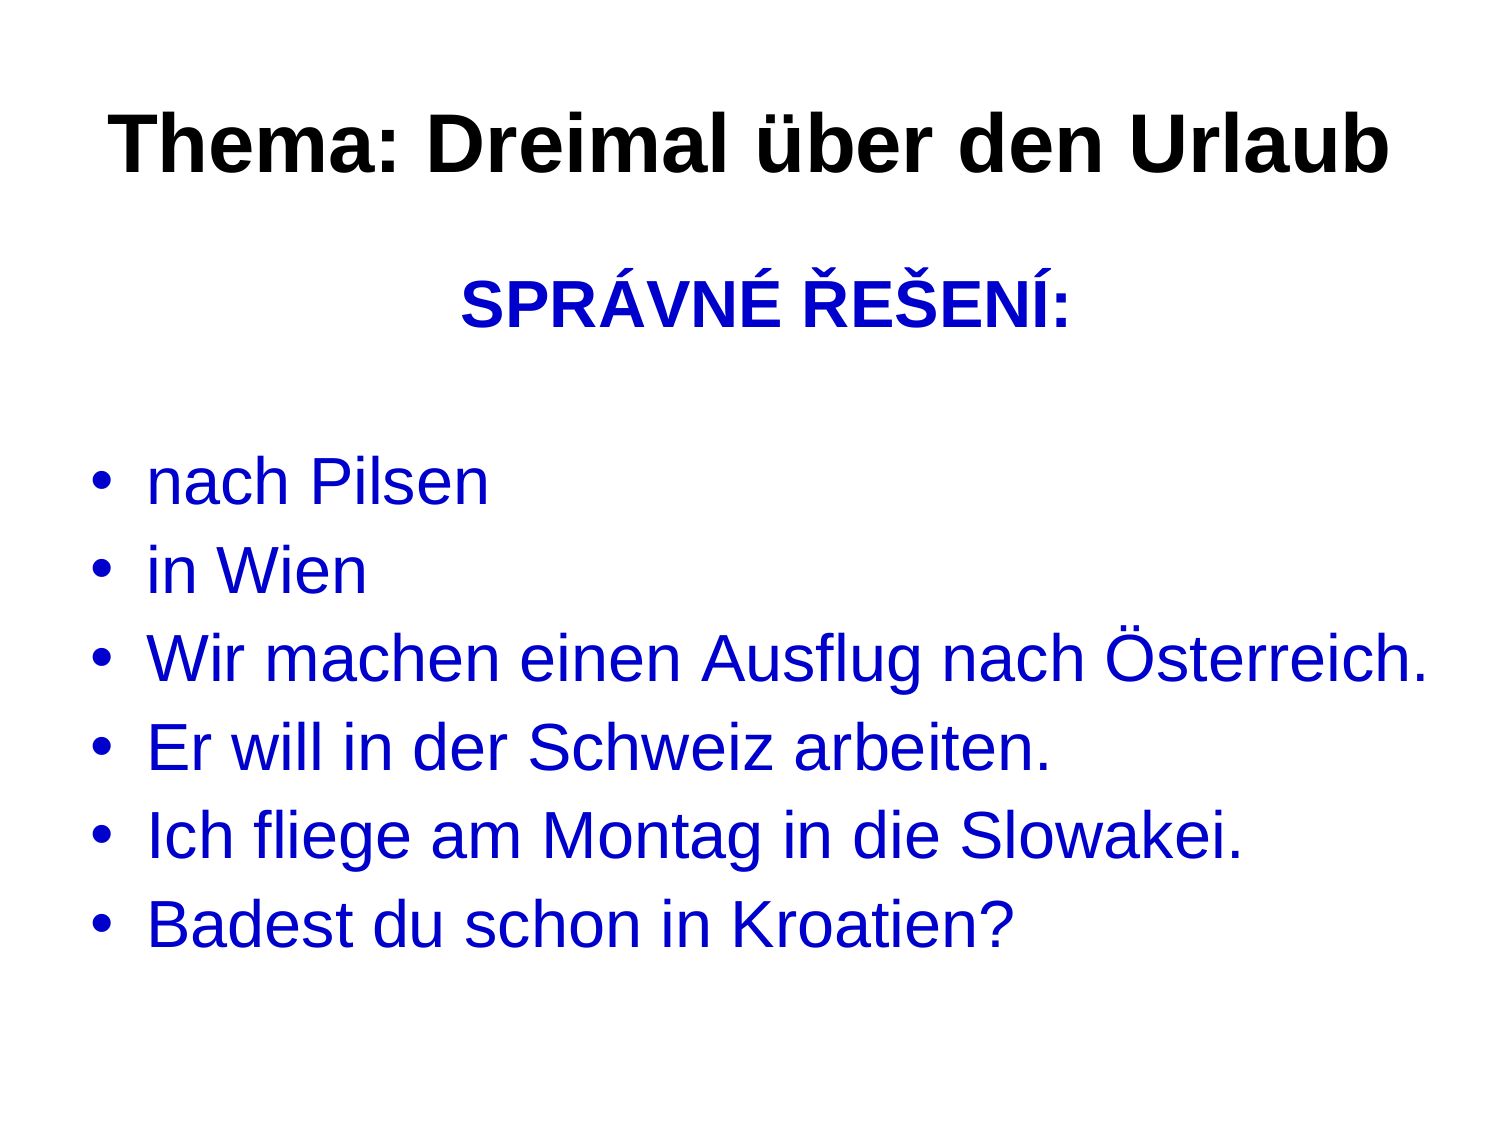

# Thema: Dreimal über den Urlaub
SPRÁVNÉ ŘEŠENÍ:
nach Pilsen
in Wien
Wir machen einen Ausflug nach Österreich.
Er will in der Schweiz arbeiten.
Ich fliege am Montag in die Slowakei.
Badest du schon in Kroatien?